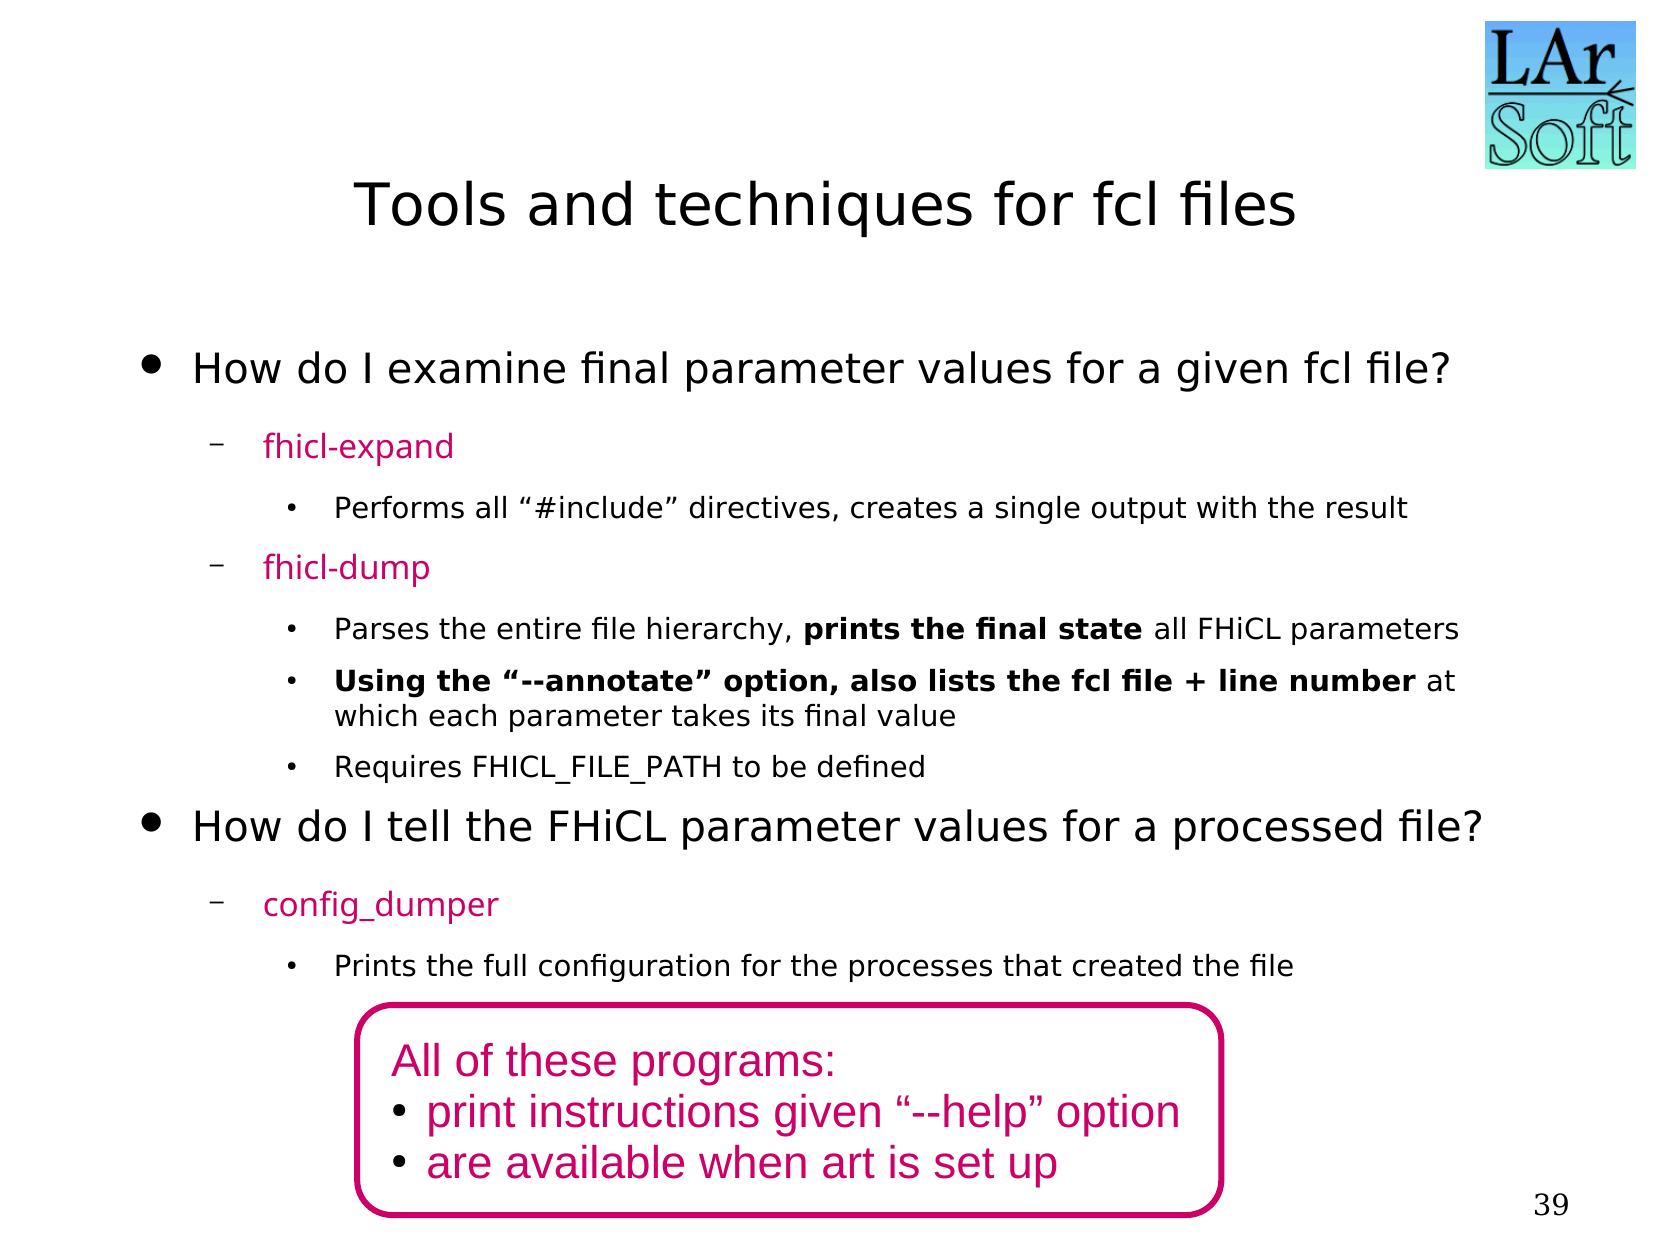

# Tools and techniques for fcl files
How do I examine final parameter values for a given fcl file?
fhicl-expand
Performs all “#include” directives, creates a single output with the result
fhicl-dump
Parses the entire file hierarchy, prints the final state all FHiCL parameters
Using the “--annotate” option, also lists the fcl file + line number at which each parameter takes its final value
Requires FHICL_FILE_PATH to be defined
How do I tell the FHiCL parameter values for a processed file?
config_dumper
Prints the full configuration for the processes that created the file
All of these programs:
print instructions given “--help” option
are available when art is set up
39